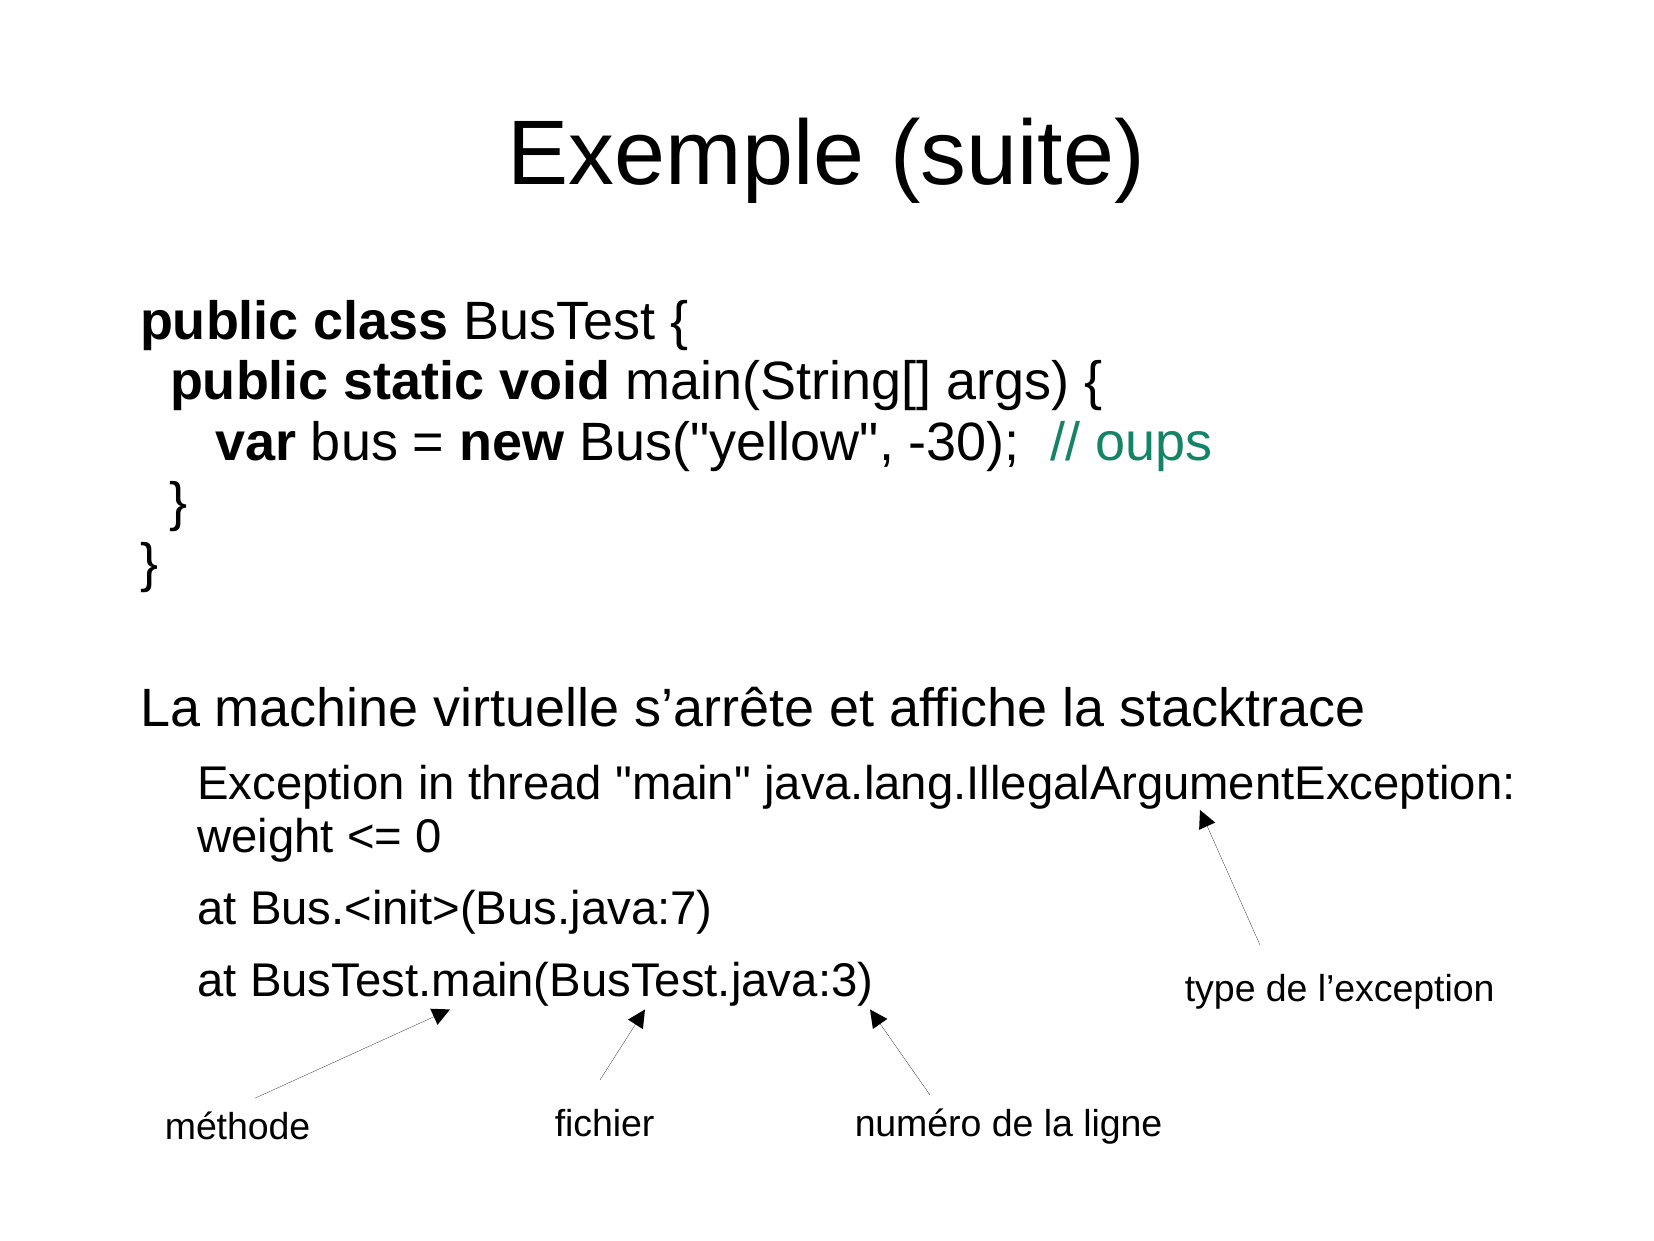

# Exemple (suite)
public class BusTest {
 public static void main(String[] args) {
 var bus = new Bus("yellow", -30); // oups
 }
}
La machine virtuelle s’arrête et affiche la stacktrace
Exception in thread "main" java.lang.IllegalArgumentException: weight <= 0
at Bus.<init>(Bus.java:7)
at BusTest.main(BusTest.java:3)
type de l’exception
fichier
numéro de la ligne
méthode